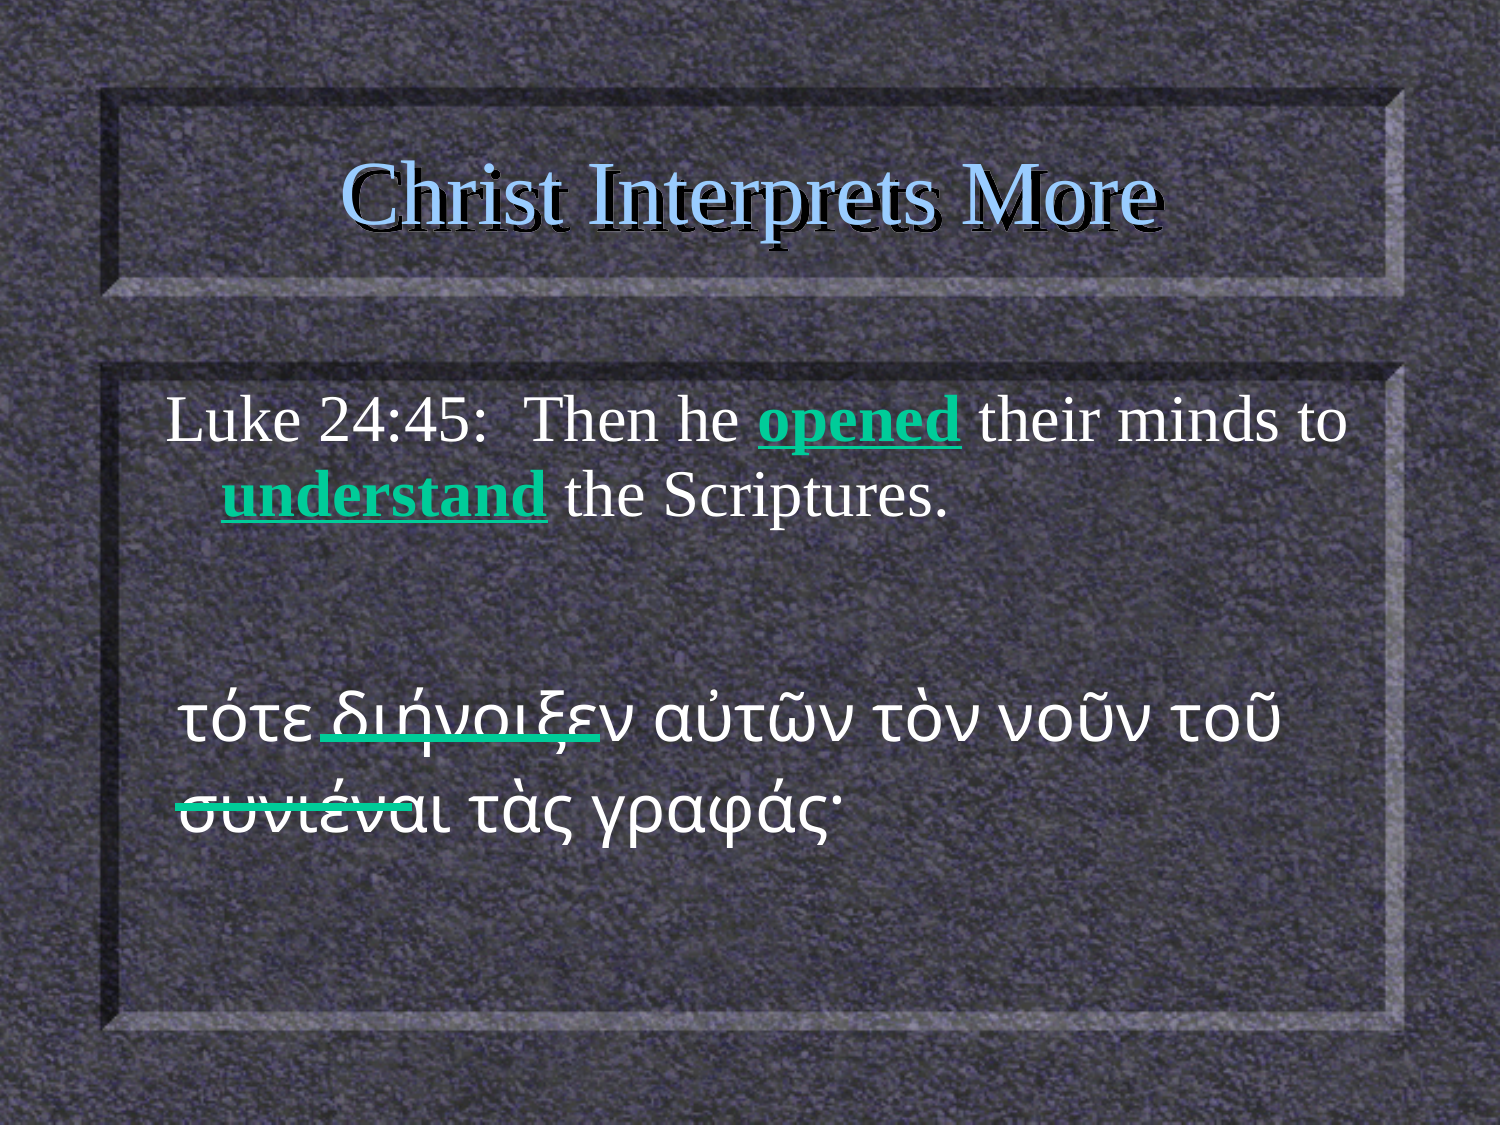

# Christ Interprets More
Luke 24:45: Then he opened their minds to understand the Scriptures.
τότε διήνοιξεν αὐτῶν τὸν νοῦν τοῦ συνιέναι τὰς γραφάς·